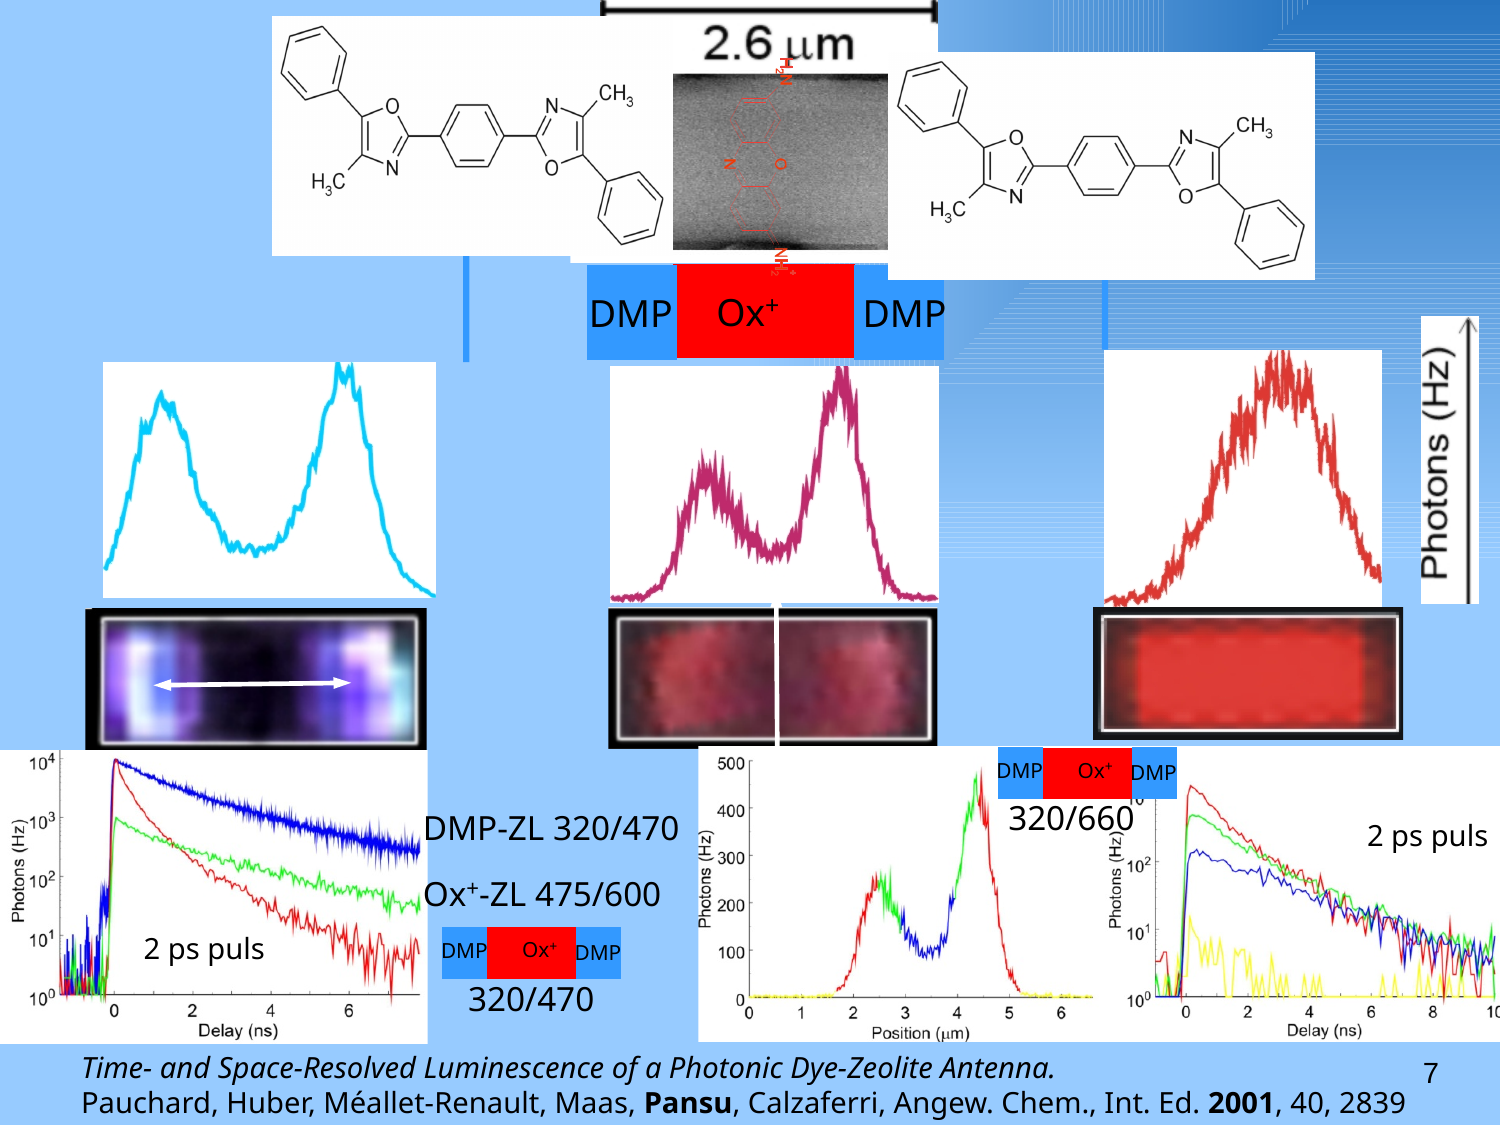

Ox+
DMP
DMP
Ox+
DMP
DMP
320/660
DMP-ZL 320/470
2 ps puls
Ox+-ZL 475/600
2 ps puls
Ox+
DMP
DMP
320/470
Time- and Space-Resolved Luminescence of a Photonic Dye-Zeolite Antenna.
Pauchard, Huber, Méallet-Renault, Maas, Pansu, Calzaferri, Angew. Chem., Int. Ed. 2001, 40, 2839